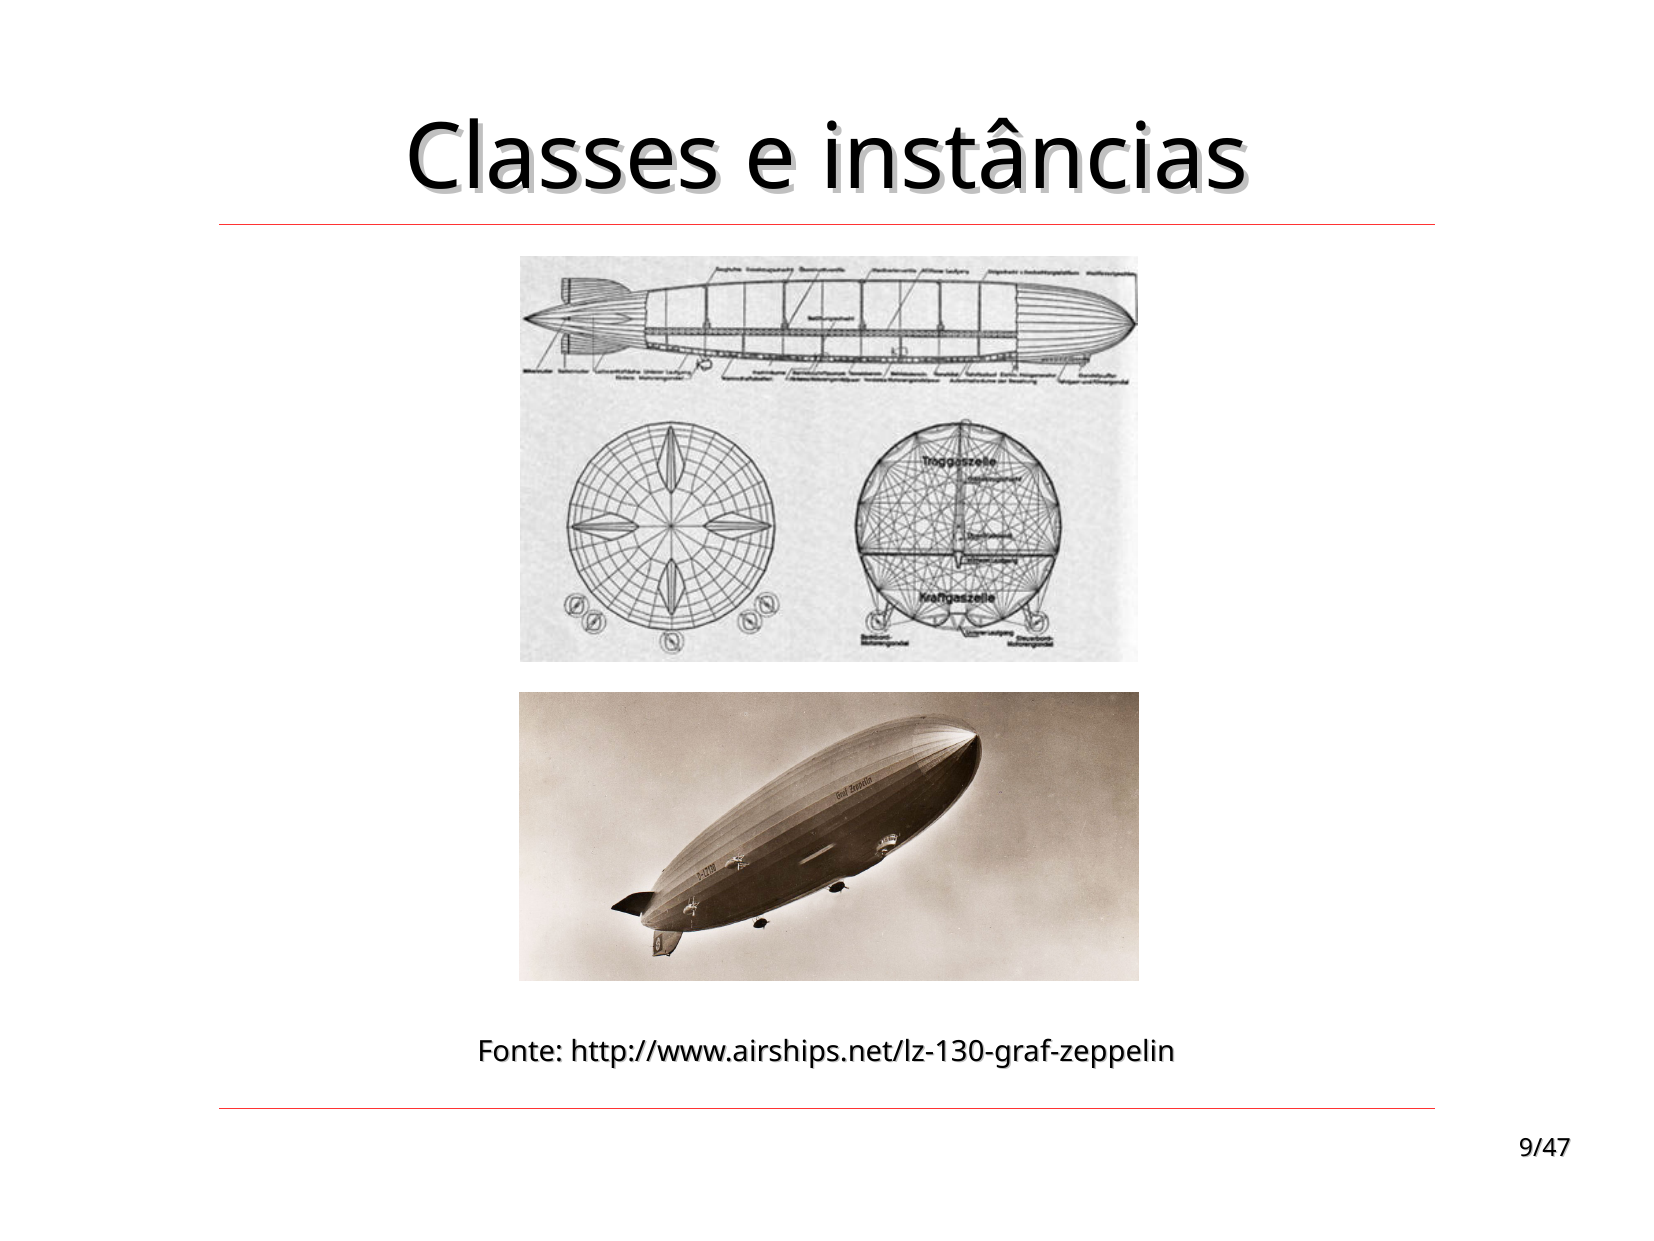

# Classes e instâncias
Fonte: http://www.airships.net/lz-130-graf-zeppelin
9